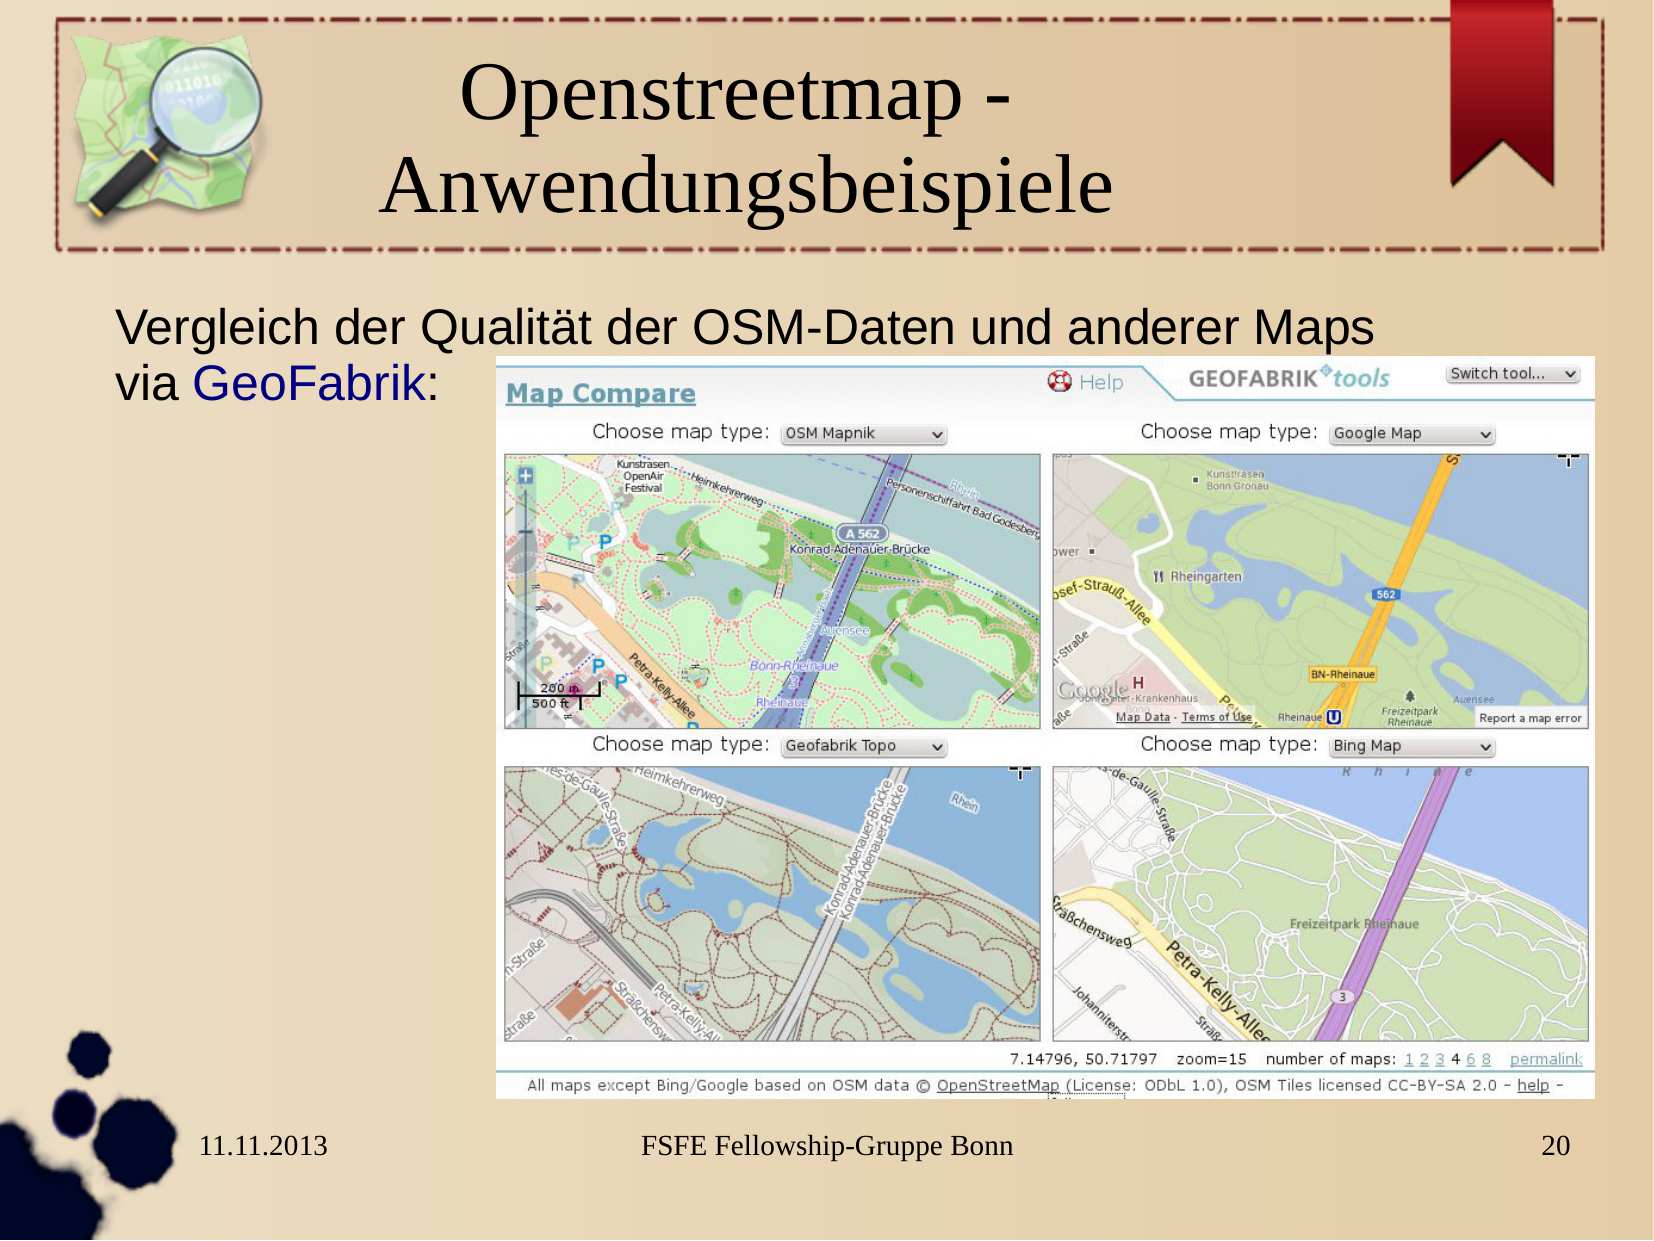

# Openstreetmap - Anwendungsbeispiele
Vergleich der Qualität der OSM-Daten und anderer Maps
via GeoFabrik:
 11.11.2013
FSFE Fellowship-Gruppe Bonn
20